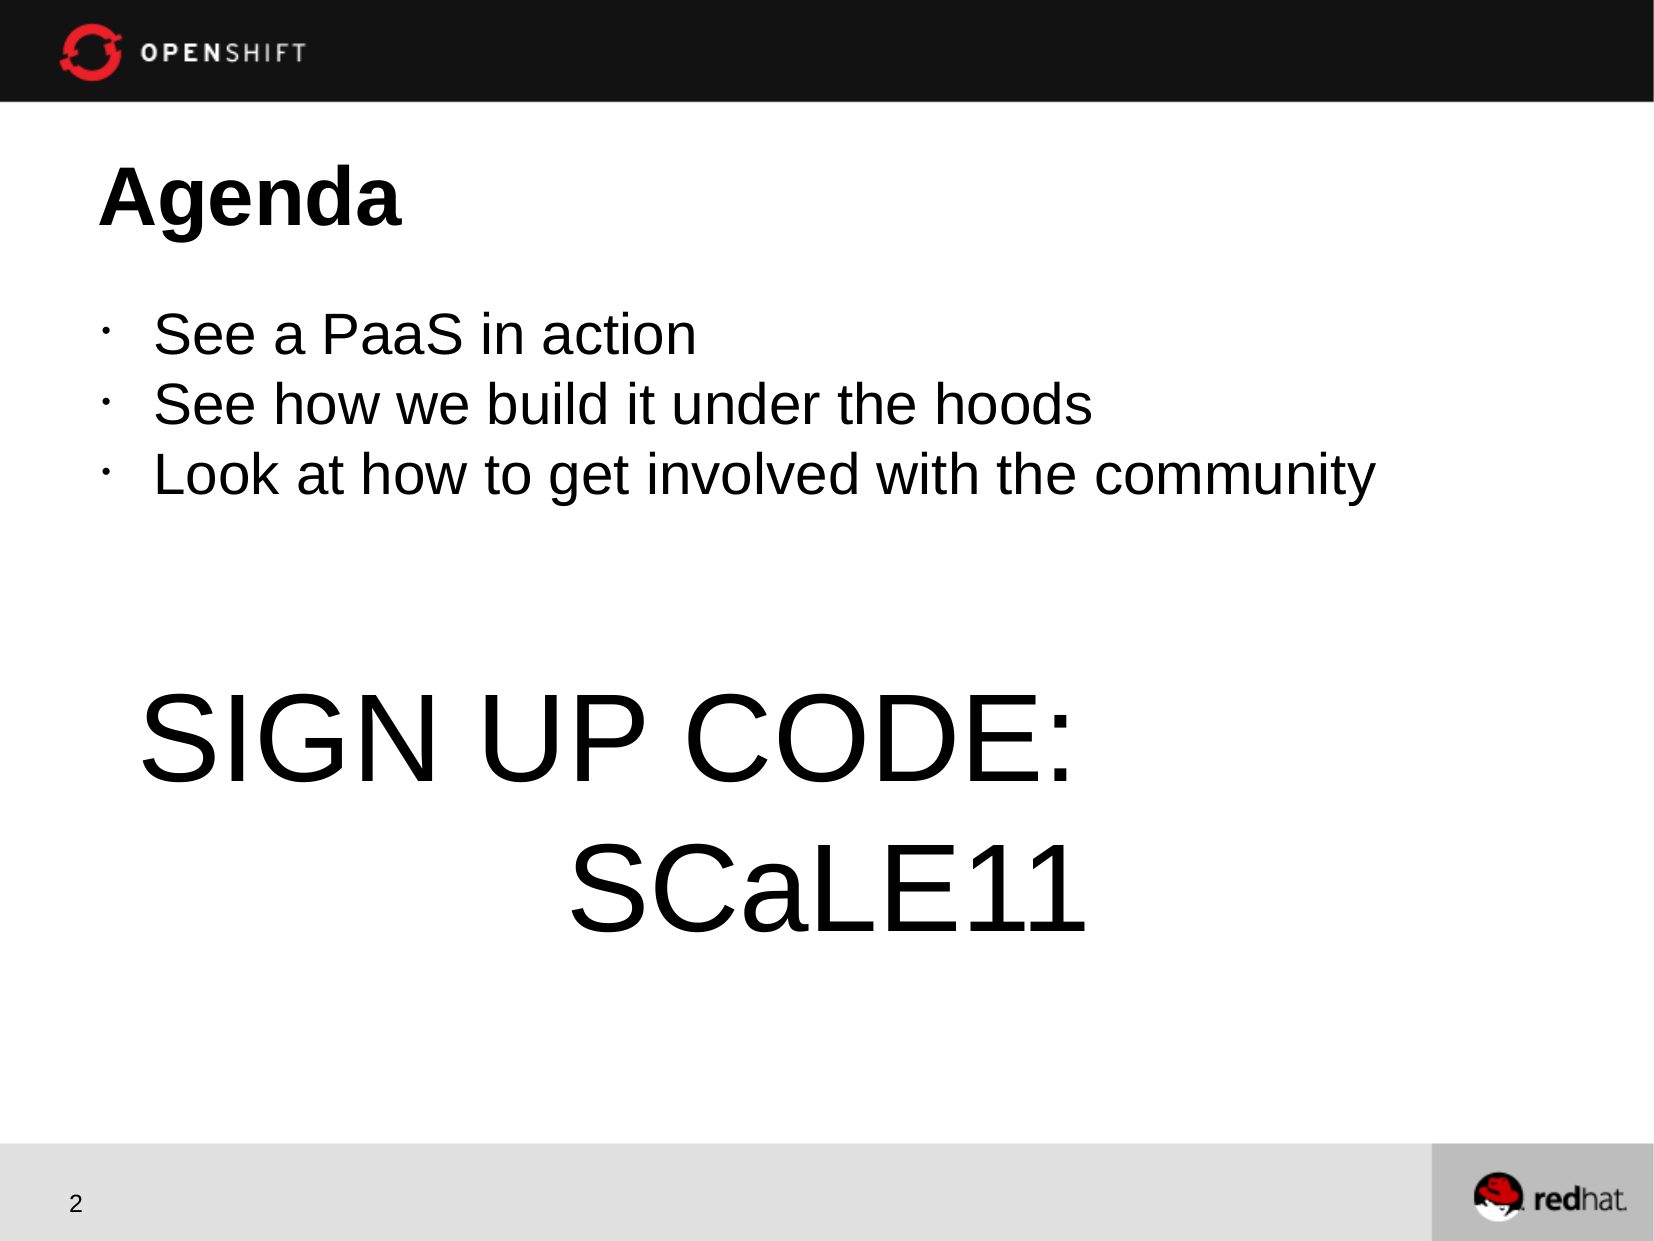

Agenda
 See a PaaS in action
 See how we build it under the hoods
 Look at how to get involved with the community
SIGN UP CODE:
SCaLE11